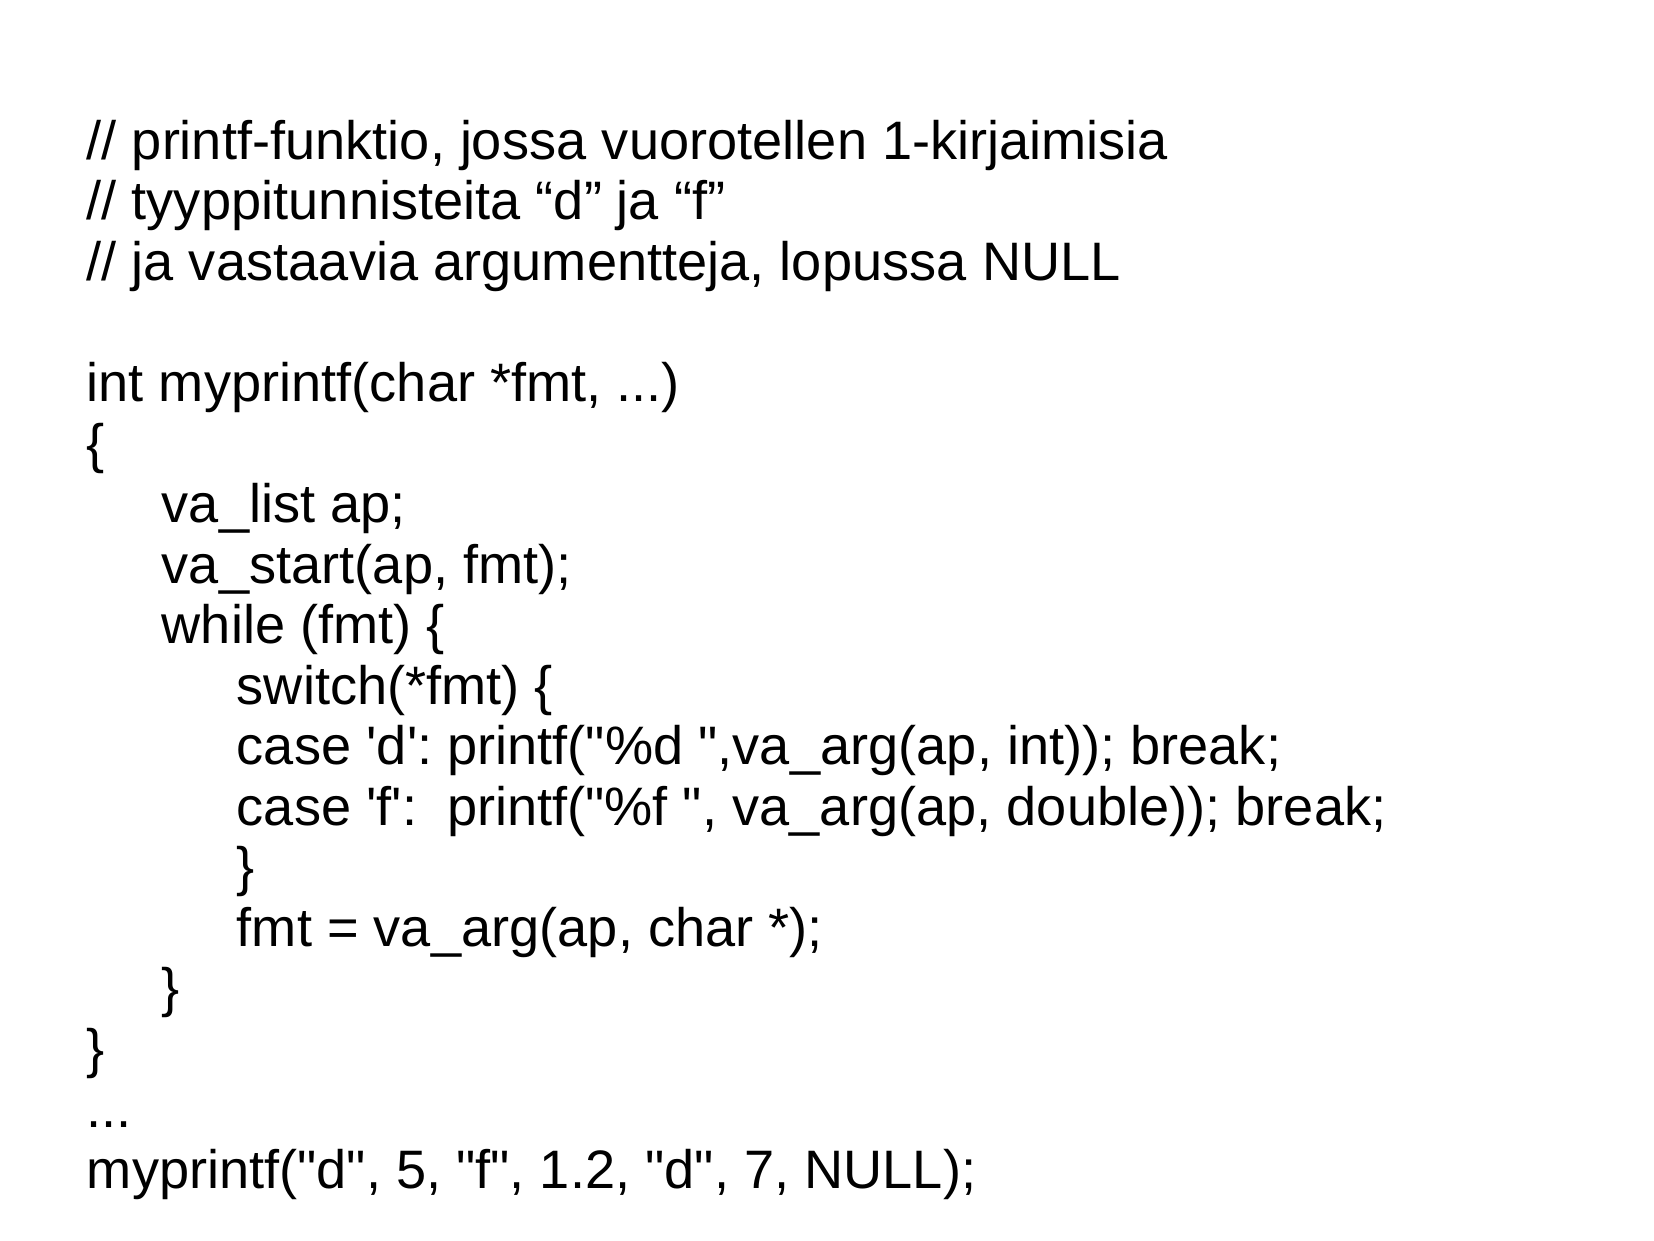

// printf-funktio, jossa vuorotellen 1-kirjaimisia
// tyyppitunnisteita “d” ja “f”
// ja vastaavia argumentteja, lopussa NULL
int myprintf(char *fmt, ...)
{
	va_list ap;
	va_start(ap, fmt);
 while (fmt) {
		switch(*fmt) {
		case 'd': printf("%d ",va_arg(ap, int)); break;
		case 'f': printf("%f ", va_arg(ap, double)); break;
		}
 fmt = va_arg(ap, char *);
	}
}
...
myprintf("d", 5, "f", 1.2, "d", 7, NULL);